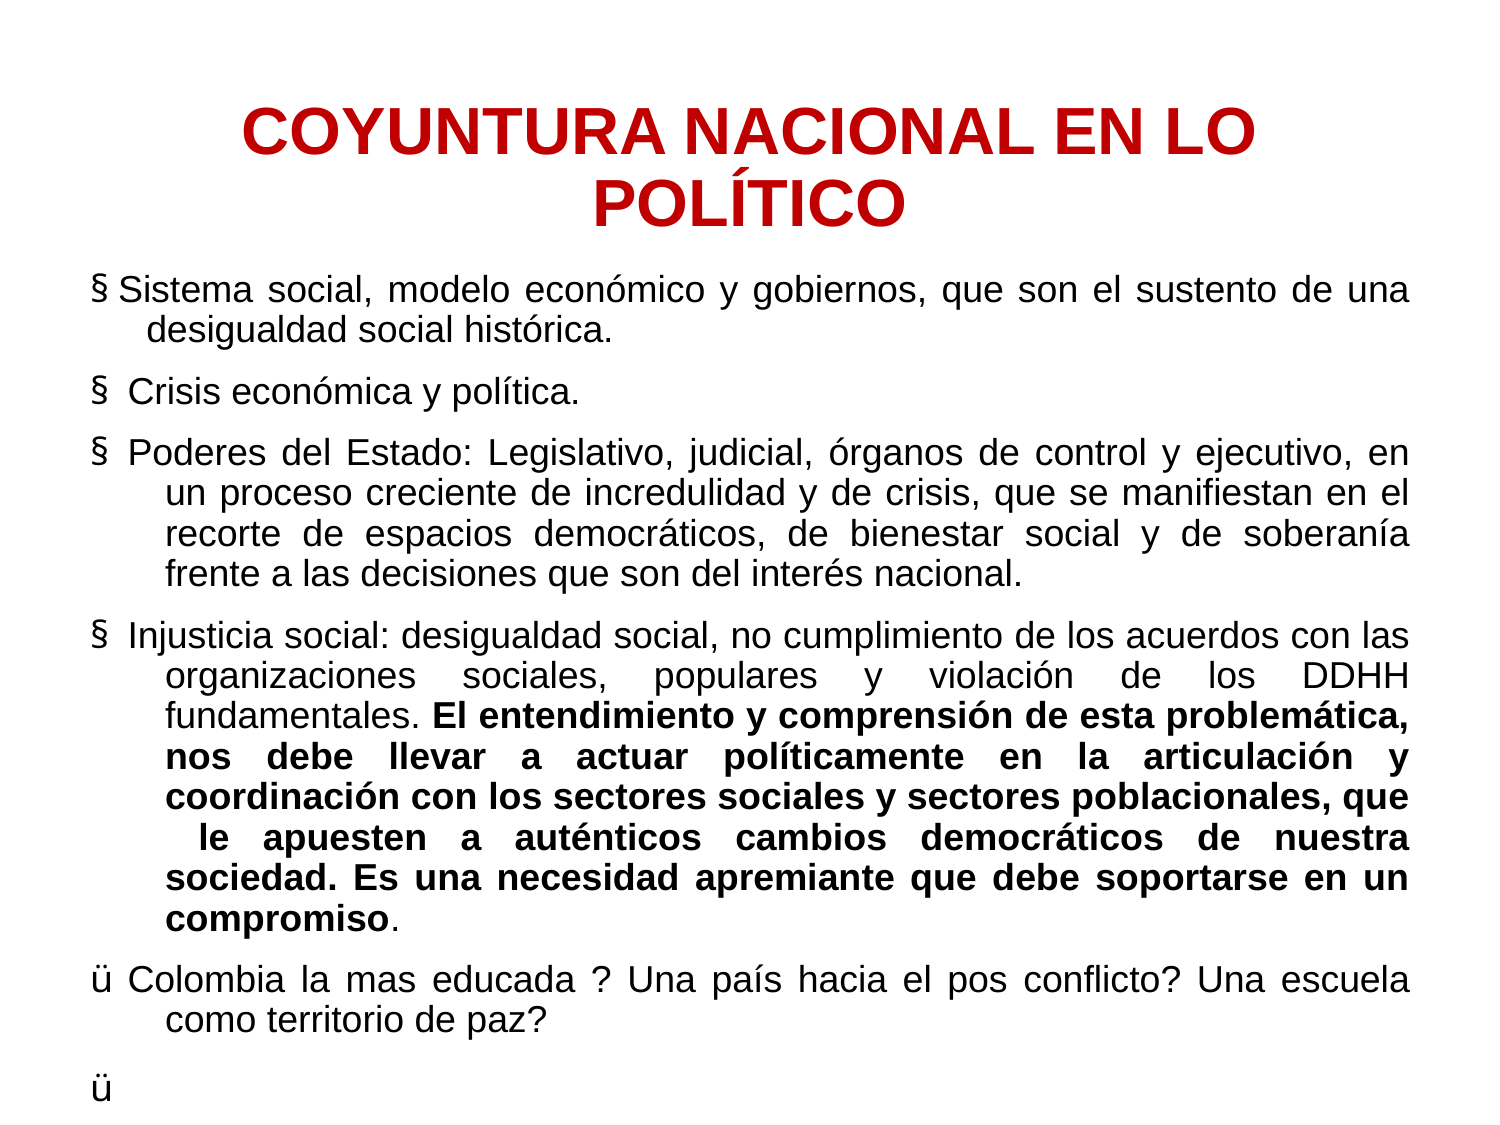

# COYUNTURA NACIONAL EN LO POLÍTICO
Sistema social, modelo económico y gobiernos, que son el sustento de una desigualdad social histórica.
Crisis económica y política.
Poderes del Estado: Legislativo, judicial, órganos de control y ejecutivo, en un proceso creciente de incredulidad y de crisis, que se manifiestan en el recorte de espacios democráticos, de bienestar social y de soberanía frente a las decisiones que son del interés nacional.
Injusticia social: desigualdad social, no cumplimiento de los acuerdos con las organizaciones sociales, populares y violación de los DDHH fundamentales. El entendimiento y comprensión de esta problemática, nos debe llevar a actuar políticamente en la articulación y coordinación con los sectores sociales y sectores poblacionales, que le apuesten a auténticos cambios democráticos de nuestra sociedad. Es una necesidad apremiante que debe soportarse en un compromiso.
Colombia la mas educada ? Una país hacia el pos conflicto? Una escuela como territorio de paz?